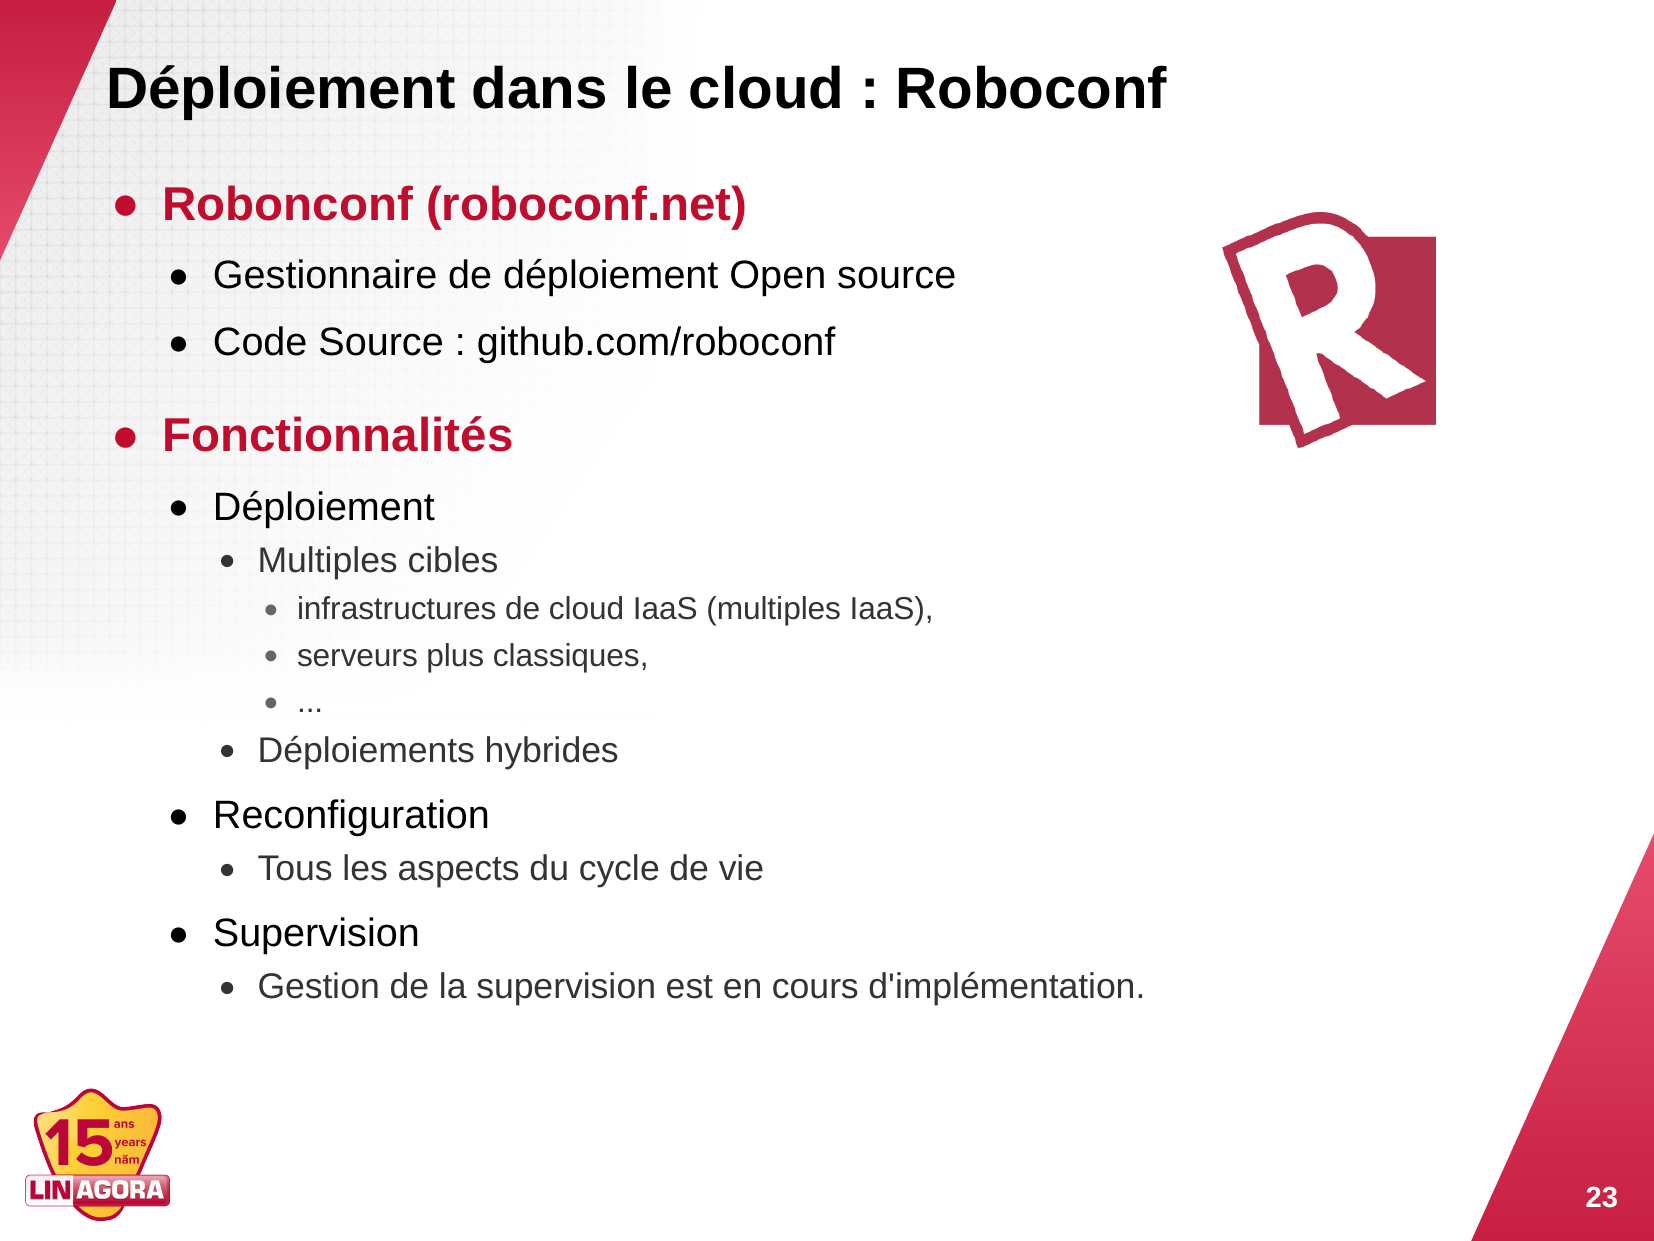

# Déploiement dans le cloud : Roboconf
Robonconf (roboconf.net)
Gestionnaire de déploiement Open source
Code Source : github.com/roboconf
Fonctionnalités
Déploiement
Multiples cibles
infrastructures de cloud IaaS (multiples IaaS),
serveurs plus classiques,
...
Déploiements hybrides
Reconfiguration
Tous les aspects du cycle de vie
Supervision
Gestion de la supervision est en cours d'implémentation.
23